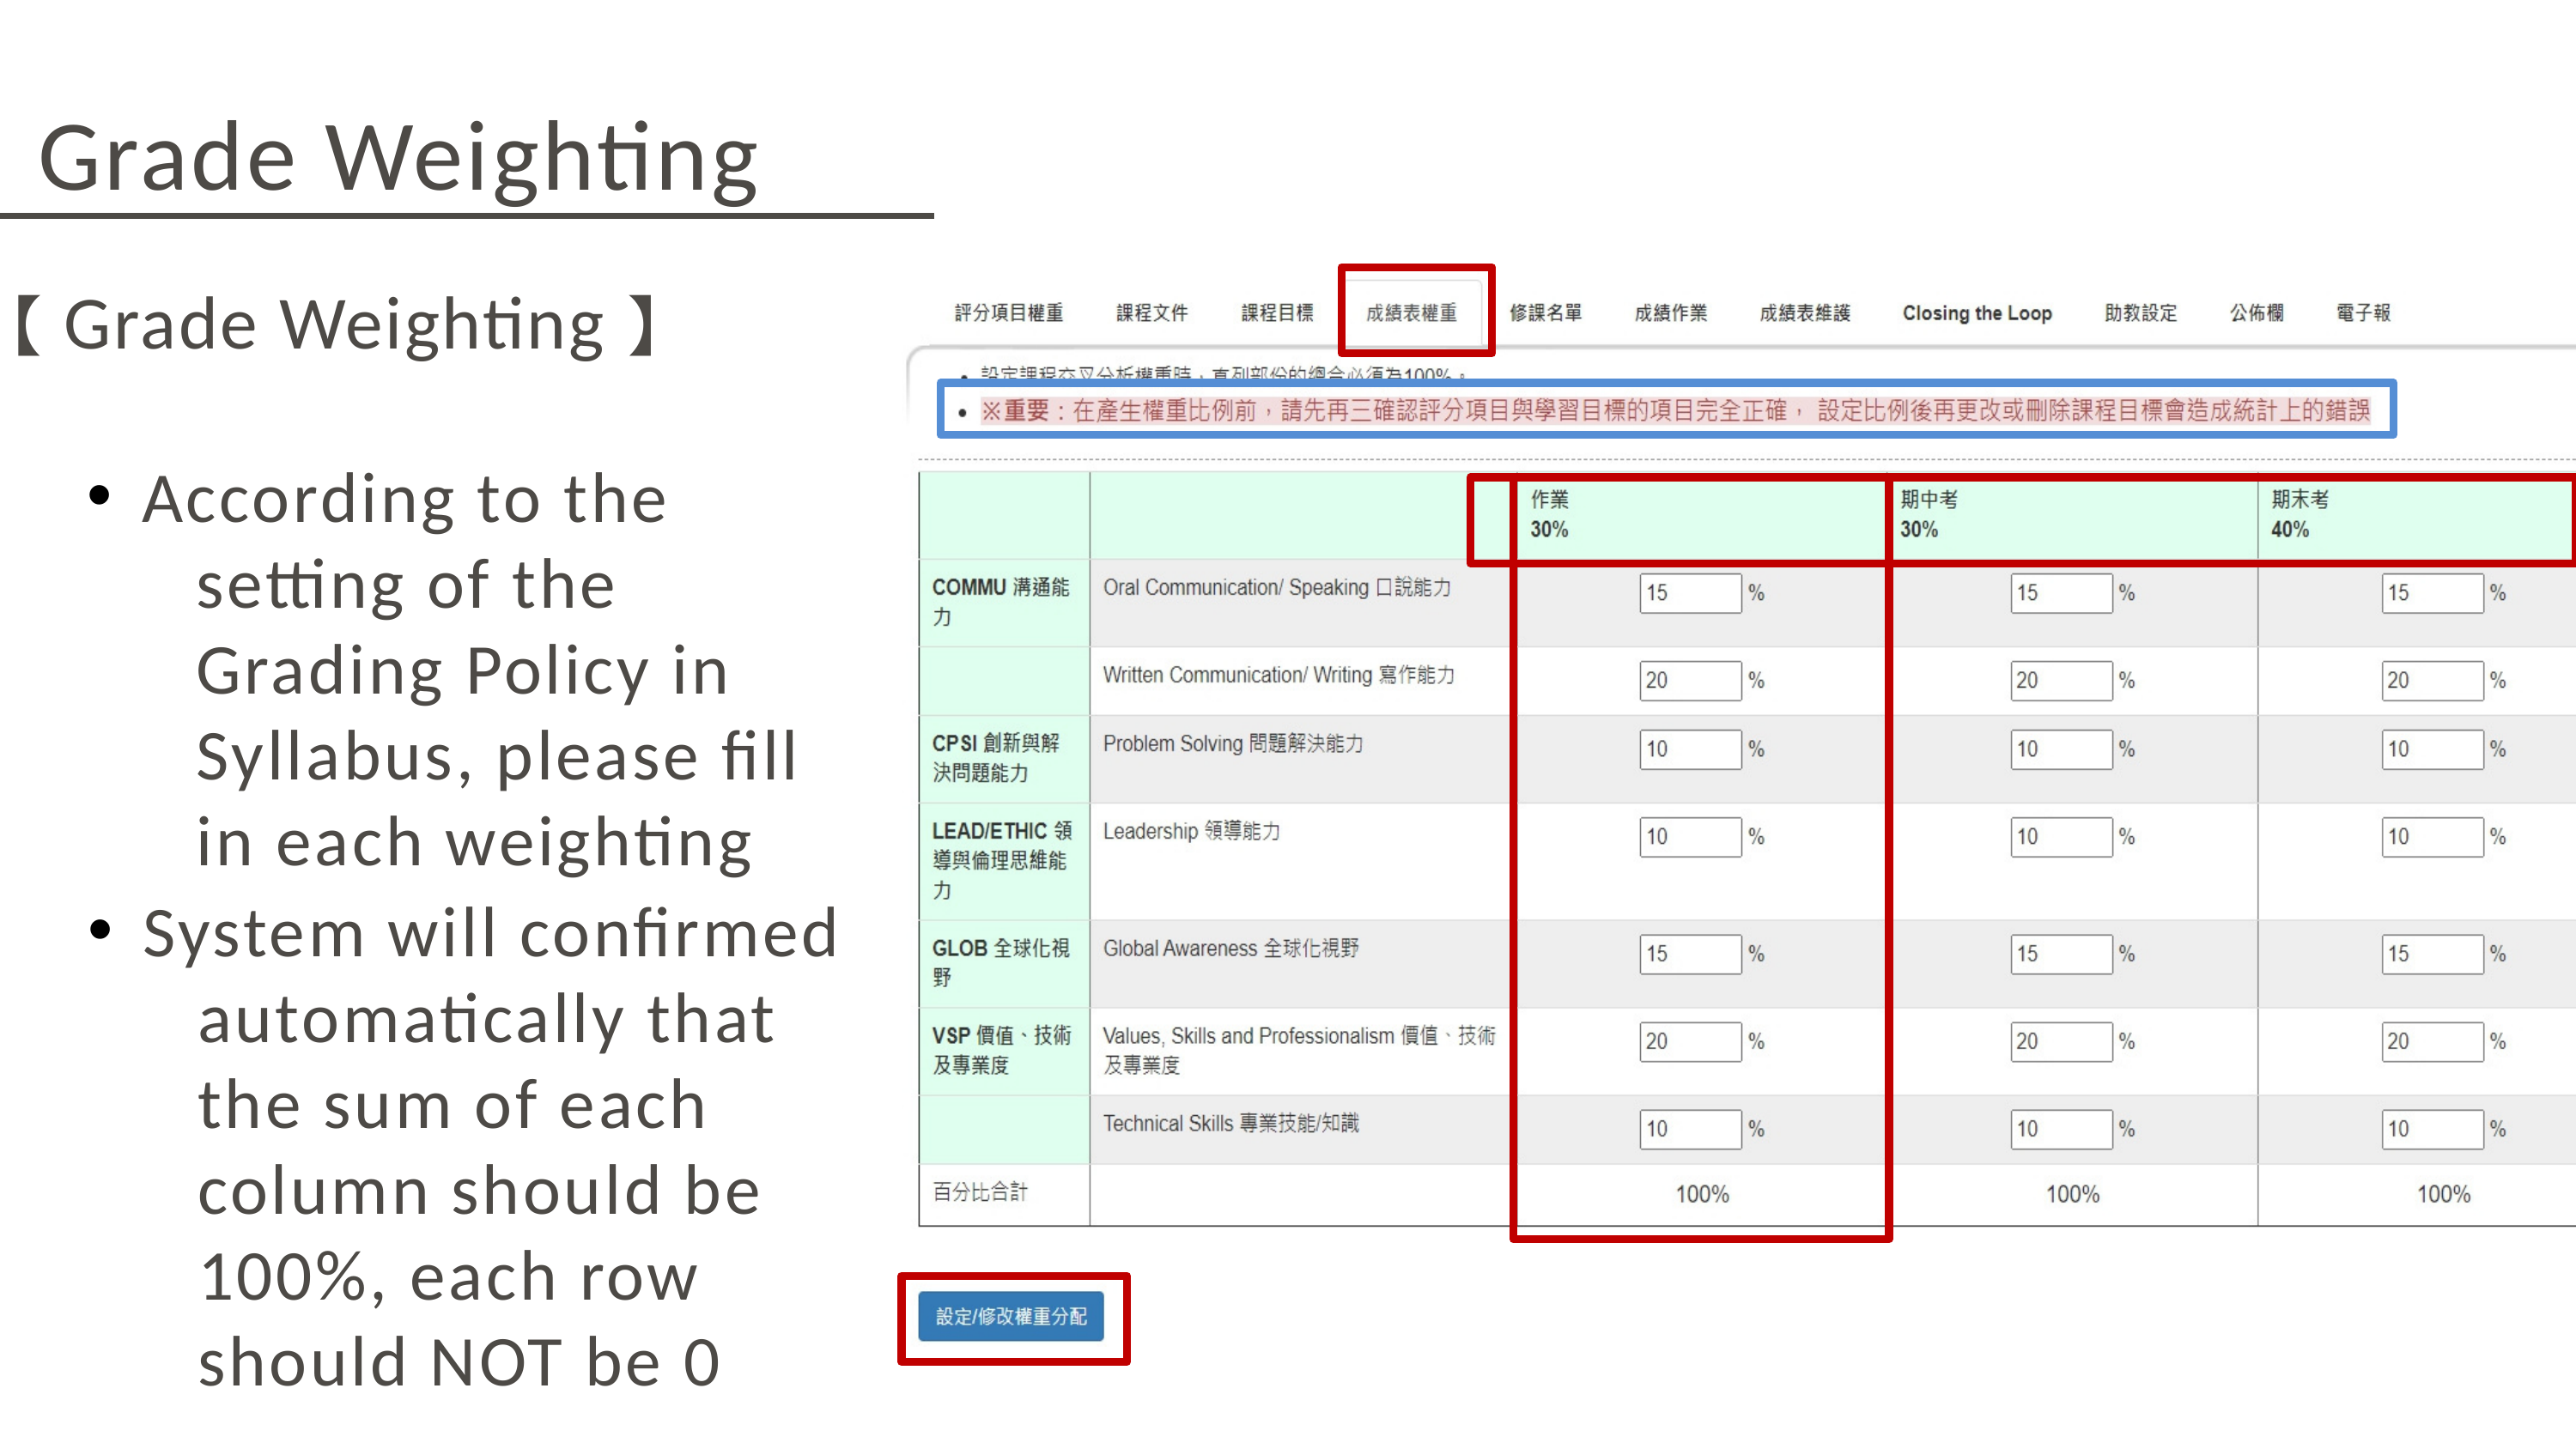

Grade Weighting
【Grade Weighting】
According to the setting of the Grading Policy in Syllabus, please fill in each weighting
System will confirmed automatically that the sum of each column should be 100%, each row should NOT be 0